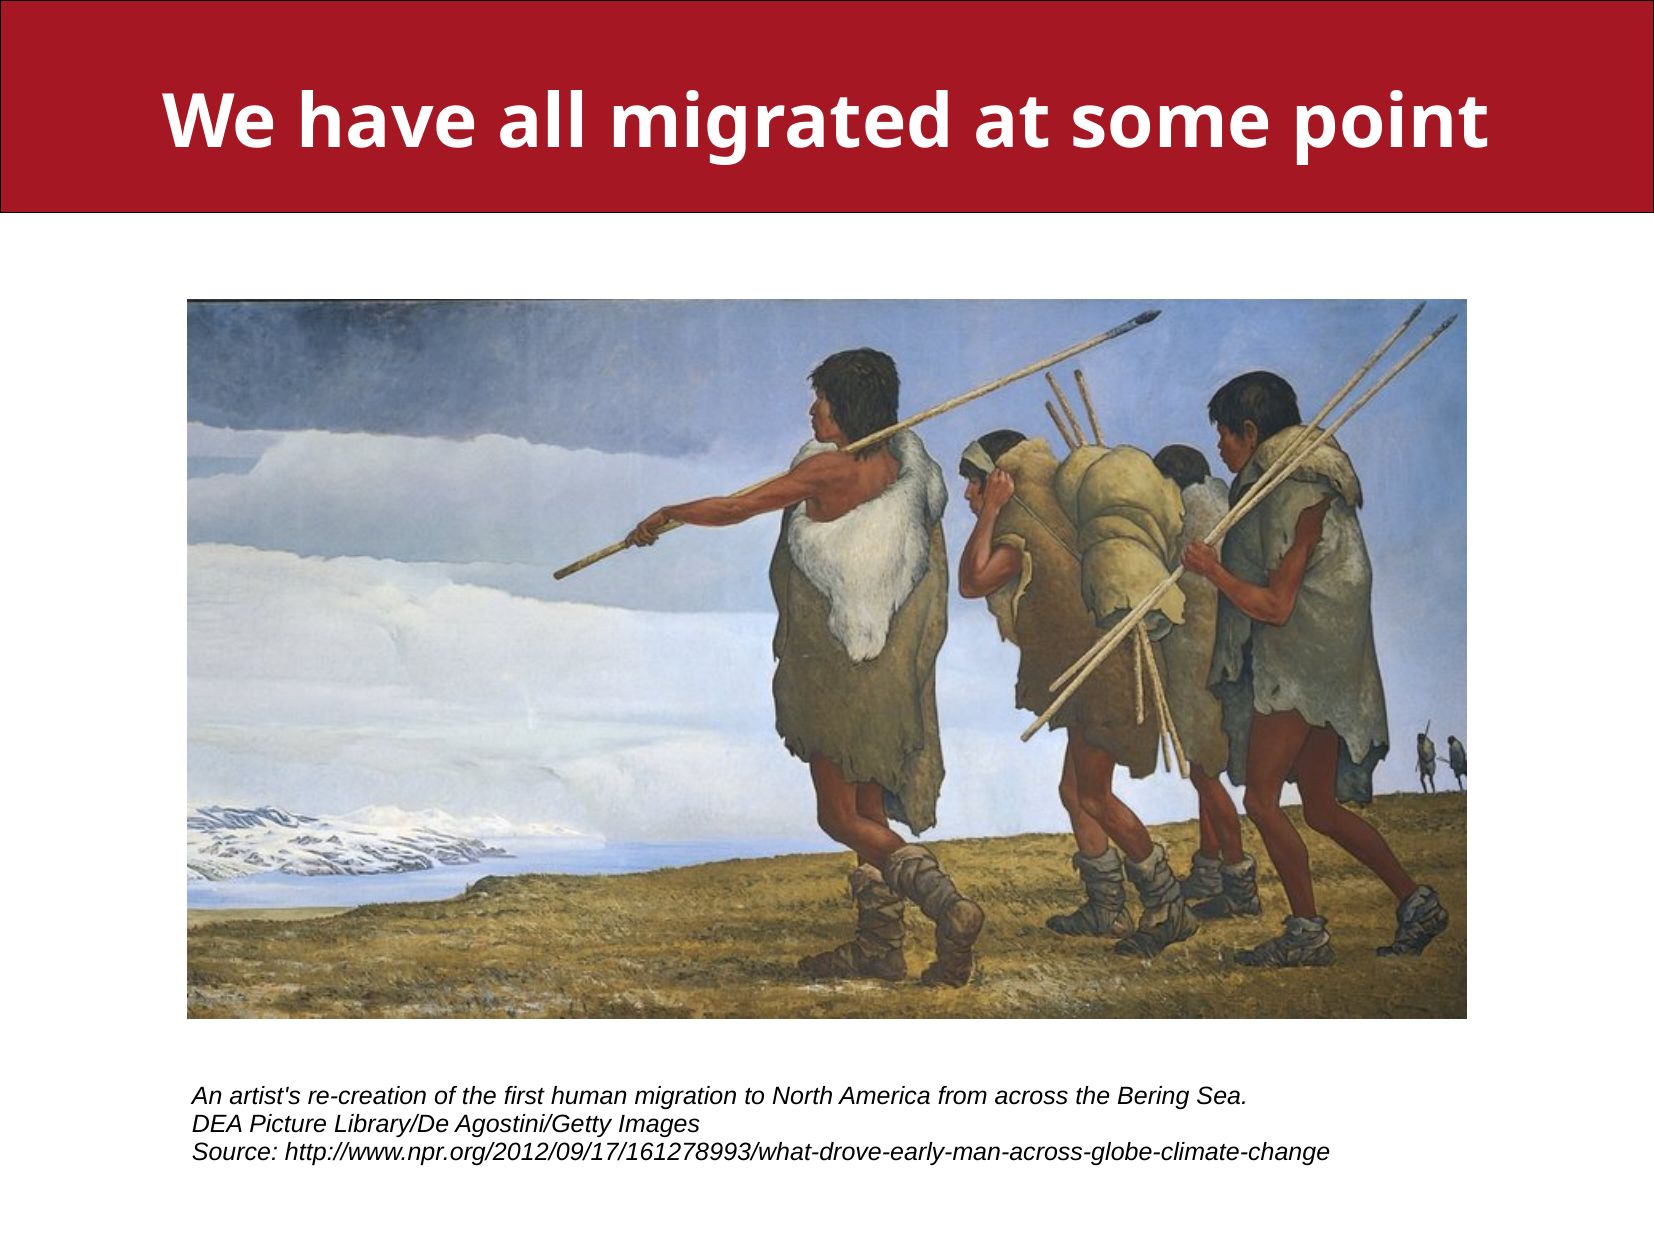

# We have all migrated at some point
An artist's re-creation of the first human migration to North America from across the Bering Sea.
DEA Picture Library/De Agostini/Getty Images
Source: http://www.npr.org/2012/09/17/161278993/what-drove-early-man-across-globe-climate-change